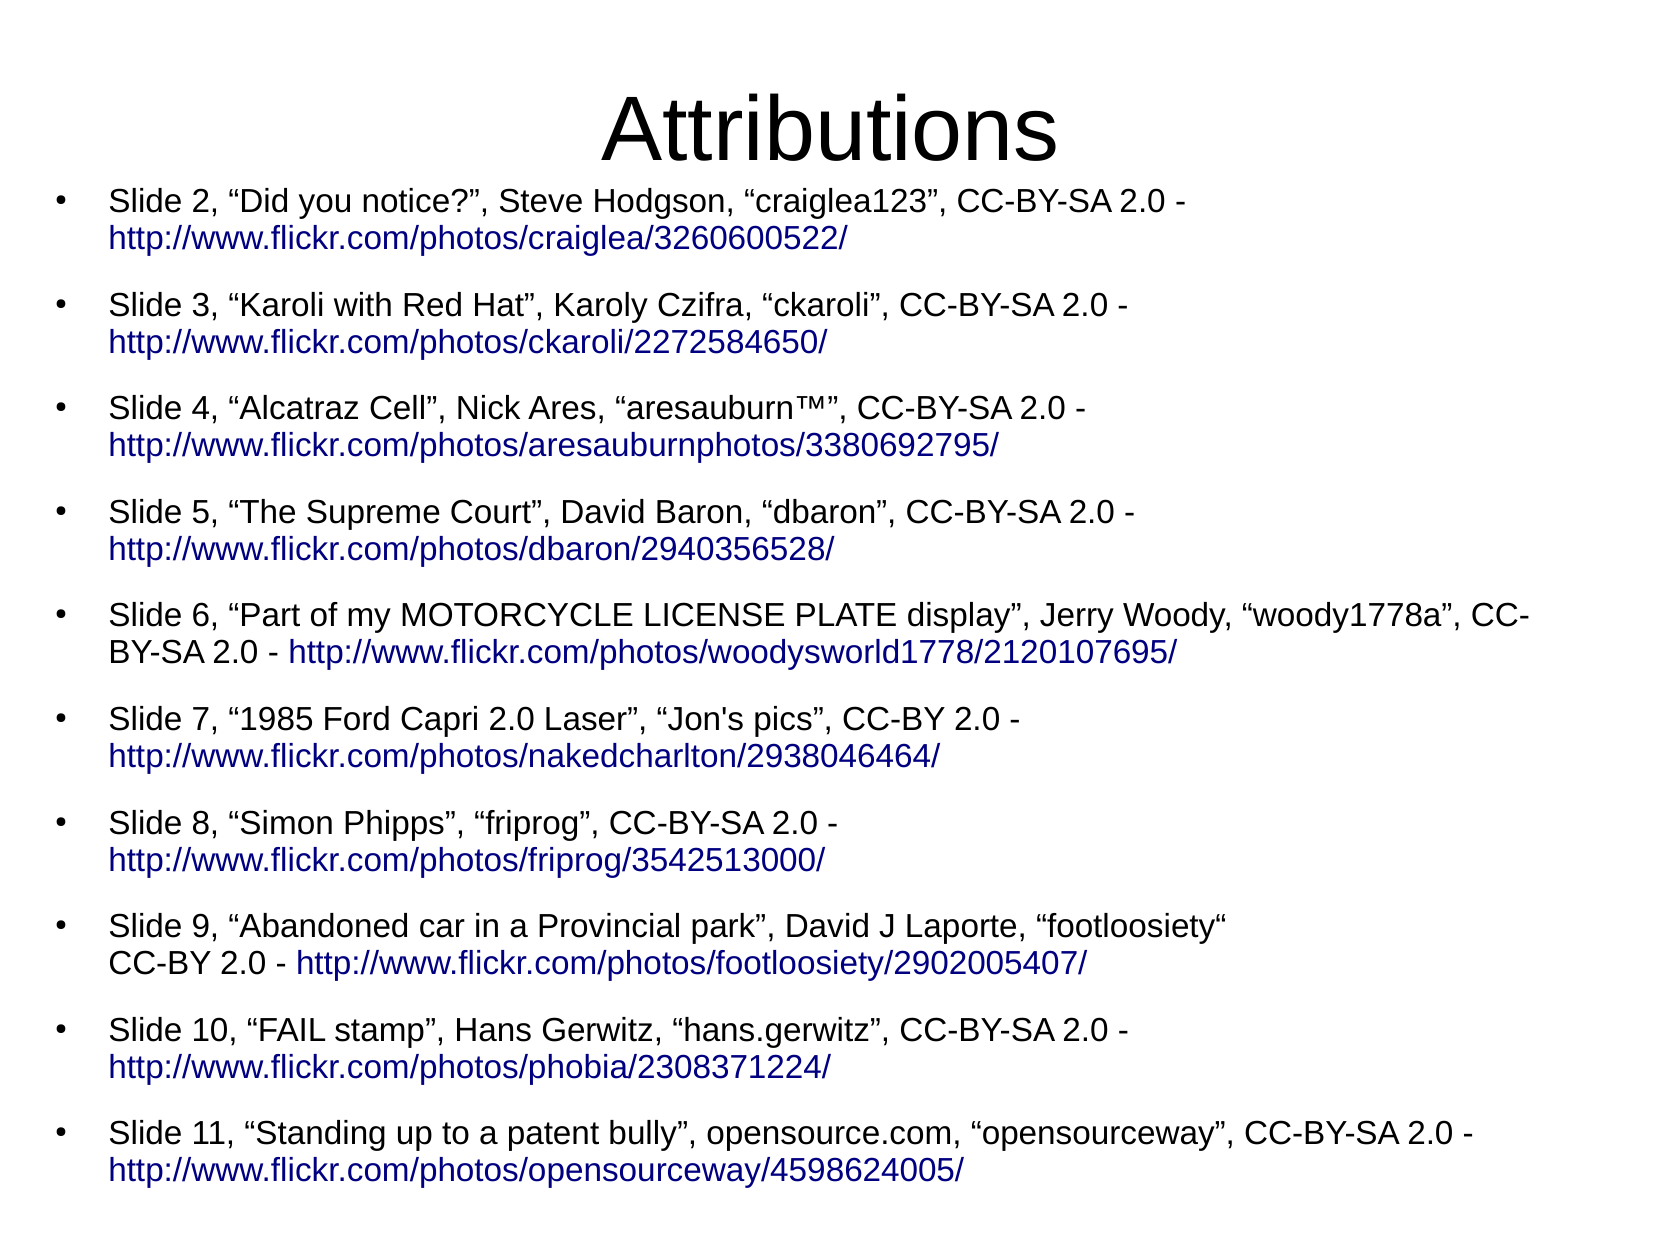

# Attributions
Slide 2, “Did you notice?”, Steve Hodgson, “craiglea123”, CC-BY-SA 2.0 -
http://www.flickr.com/photos/craiglea/3260600522/
Slide 3, “Karoli with Red Hat”, Karoly Czifra, “ckaroli”, CC-BY-SA 2.0 -
http://www.flickr.com/photos/ckaroli/2272584650/
Slide 4, “Alcatraz Cell”, Nick Ares, “aresauburn™”, CC-BY-SA 2.0 -
http://www.flickr.com/photos/aresauburnphotos/3380692795/
Slide 5, “The Supreme Court”, David Baron, “dbaron”, CC-BY-SA 2.0 -
http://www.flickr.com/photos/dbaron/2940356528/
Slide 6, “Part of my MOTORCYCLE LICENSE PLATE display”, Jerry Woody, “woody1778a”, CC-BY-SA 2.0 - http://www.flickr.com/photos/woodysworld1778/2120107695/
Slide 7, “1985 Ford Capri 2.0 Laser”, “Jon's pics”, CC-BY 2.0 - http://www.flickr.com/photos/nakedcharlton/2938046464/
Slide 8, “Simon Phipps”, “friprog”, CC-BY-SA 2.0 - http://www.flickr.com/photos/friprog/3542513000/
Slide 9, “Abandoned car in a Provincial park”, David J Laporte, “footloosiety“
CC-BY 2.0 - http://www.flickr.com/photos/footloosiety/2902005407/
Slide 10, “FAIL stamp”, Hans Gerwitz, “hans.gerwitz”, CC-BY-SA 2.0 -
http://www.flickr.com/photos/phobia/2308371224/
Slide 11, “Standing up to a patent bully”, opensource.com, “opensourceway”, CC-BY-SA 2.0 -
http://www.flickr.com/photos/opensourceway/4598624005/